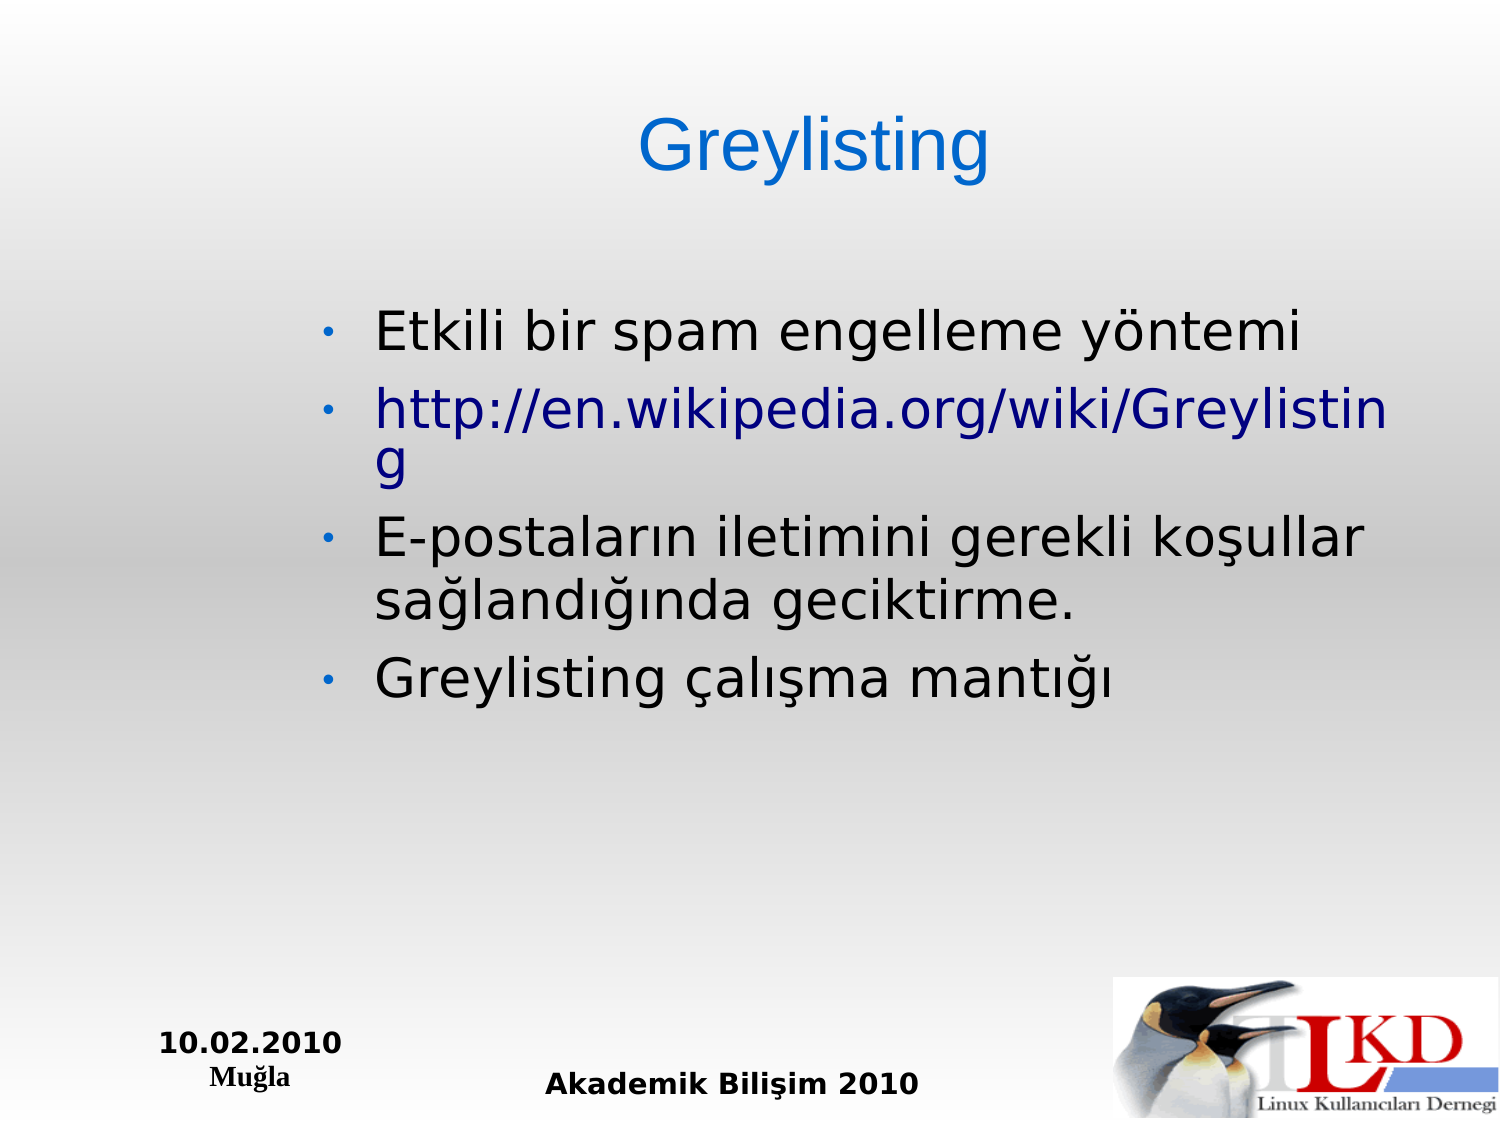

# Greylisting
Etkili bir spam engelleme yöntemi
http://en.wikipedia.org/wiki/Greylisting
E-postaların iletimini gerekli koşullar sağlandığında geciktirme.
Greylisting çalışma mantığı